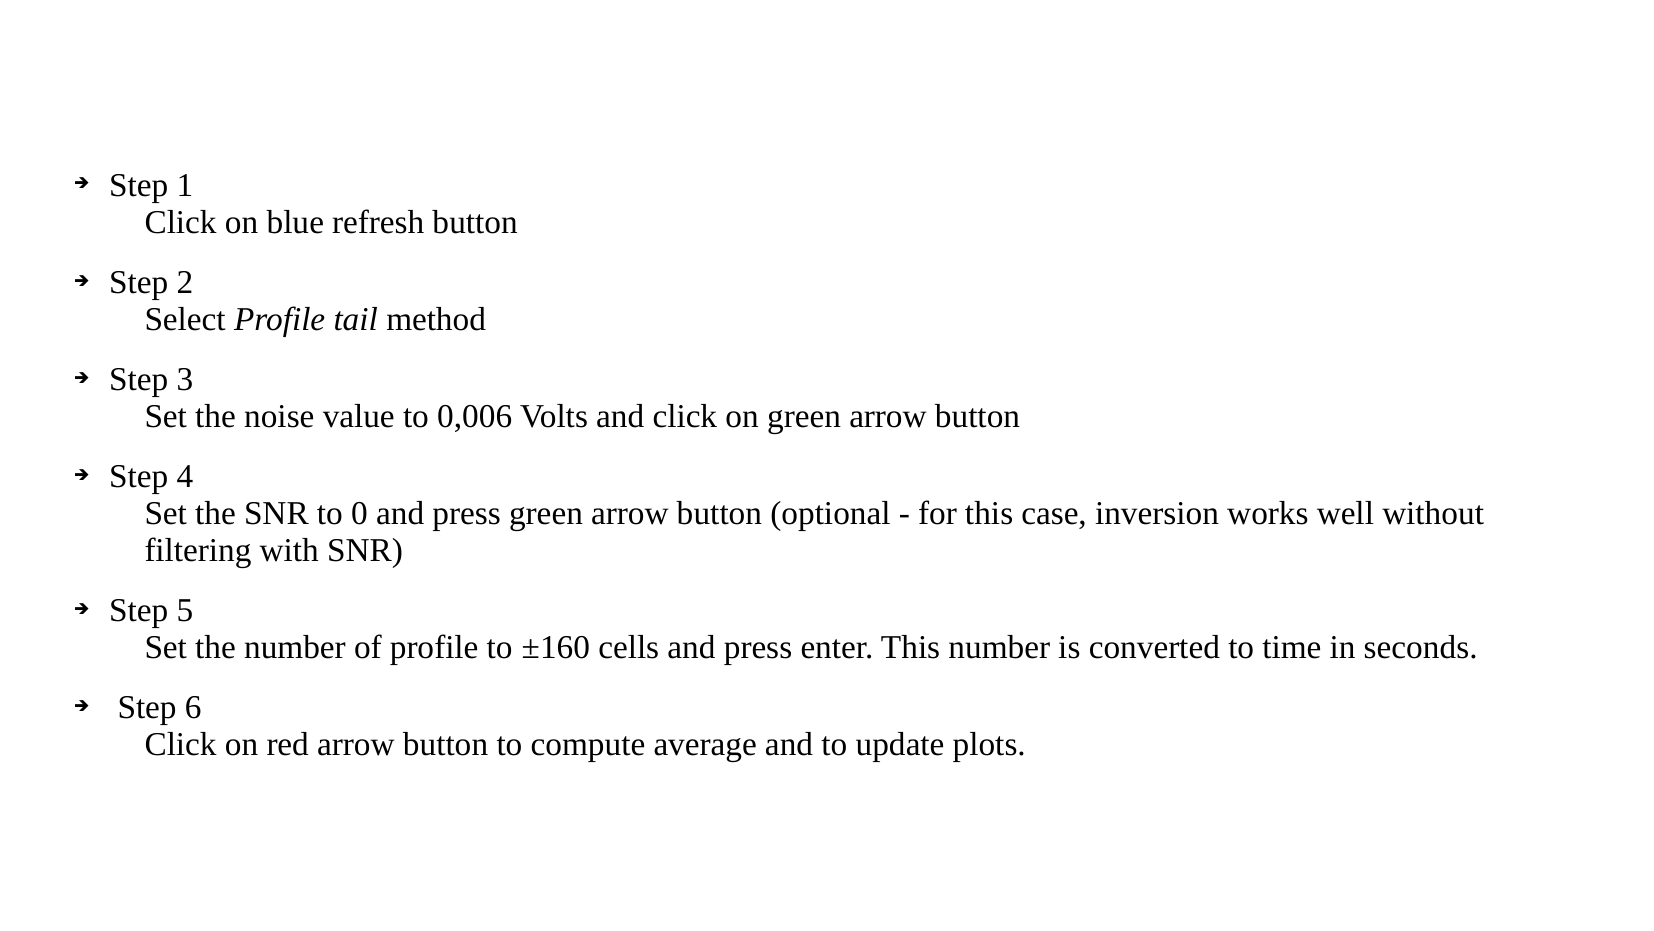

Step 1
Click on blue refresh button
Step 2
Select Profile tail method
Step 3
Set the noise value to 0,006 Volts and click on green arrow button
Step 4
Set the SNR to 0 and press green arrow button (optional - for this case, inversion works well without filtering with SNR)
Step 5
Set the number of profile to ±160 cells and press enter. This number is converted to time in seconds.
 Step 6
Click on red arrow button to compute average and to update plots.